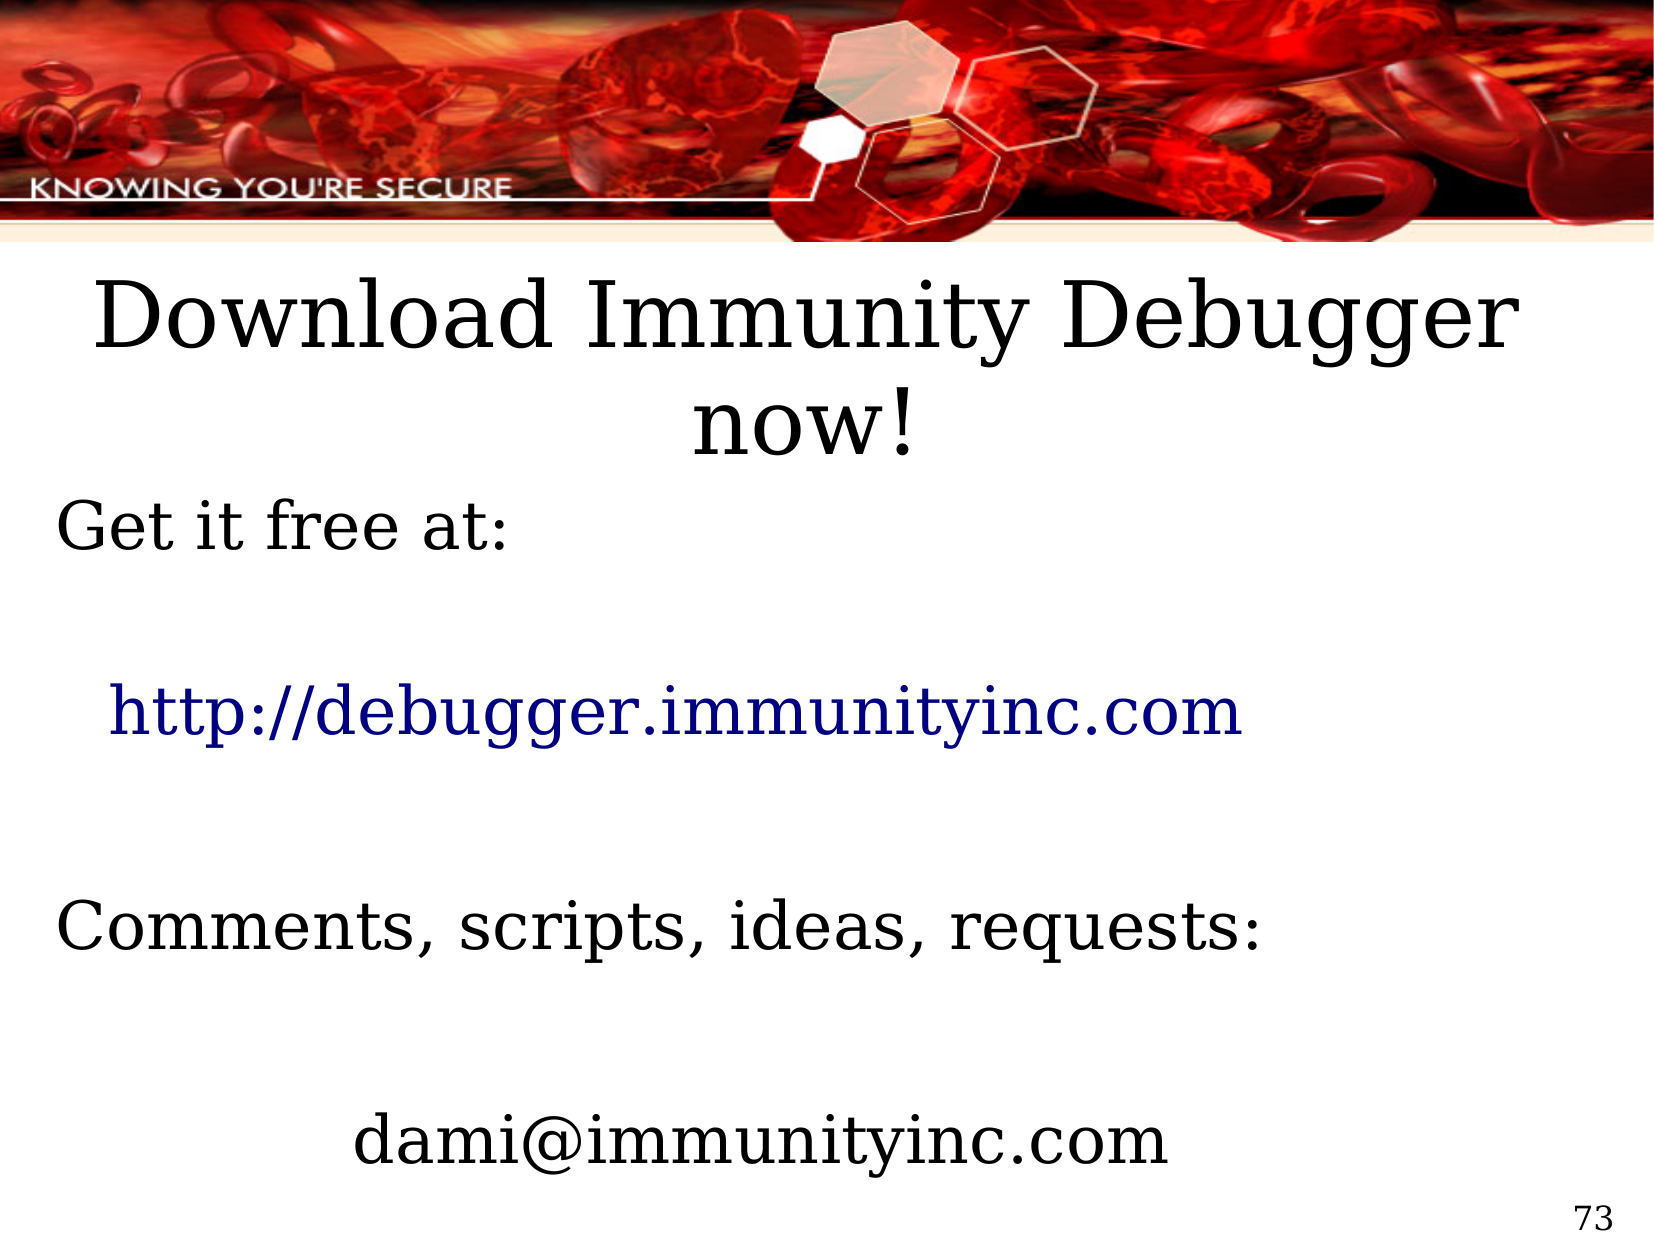

# Download Immunity Debugger now!
Get it free at:
 http://debugger.immunityinc.com
Comments, scripts, ideas, requests:
 dami@immunityinc.com